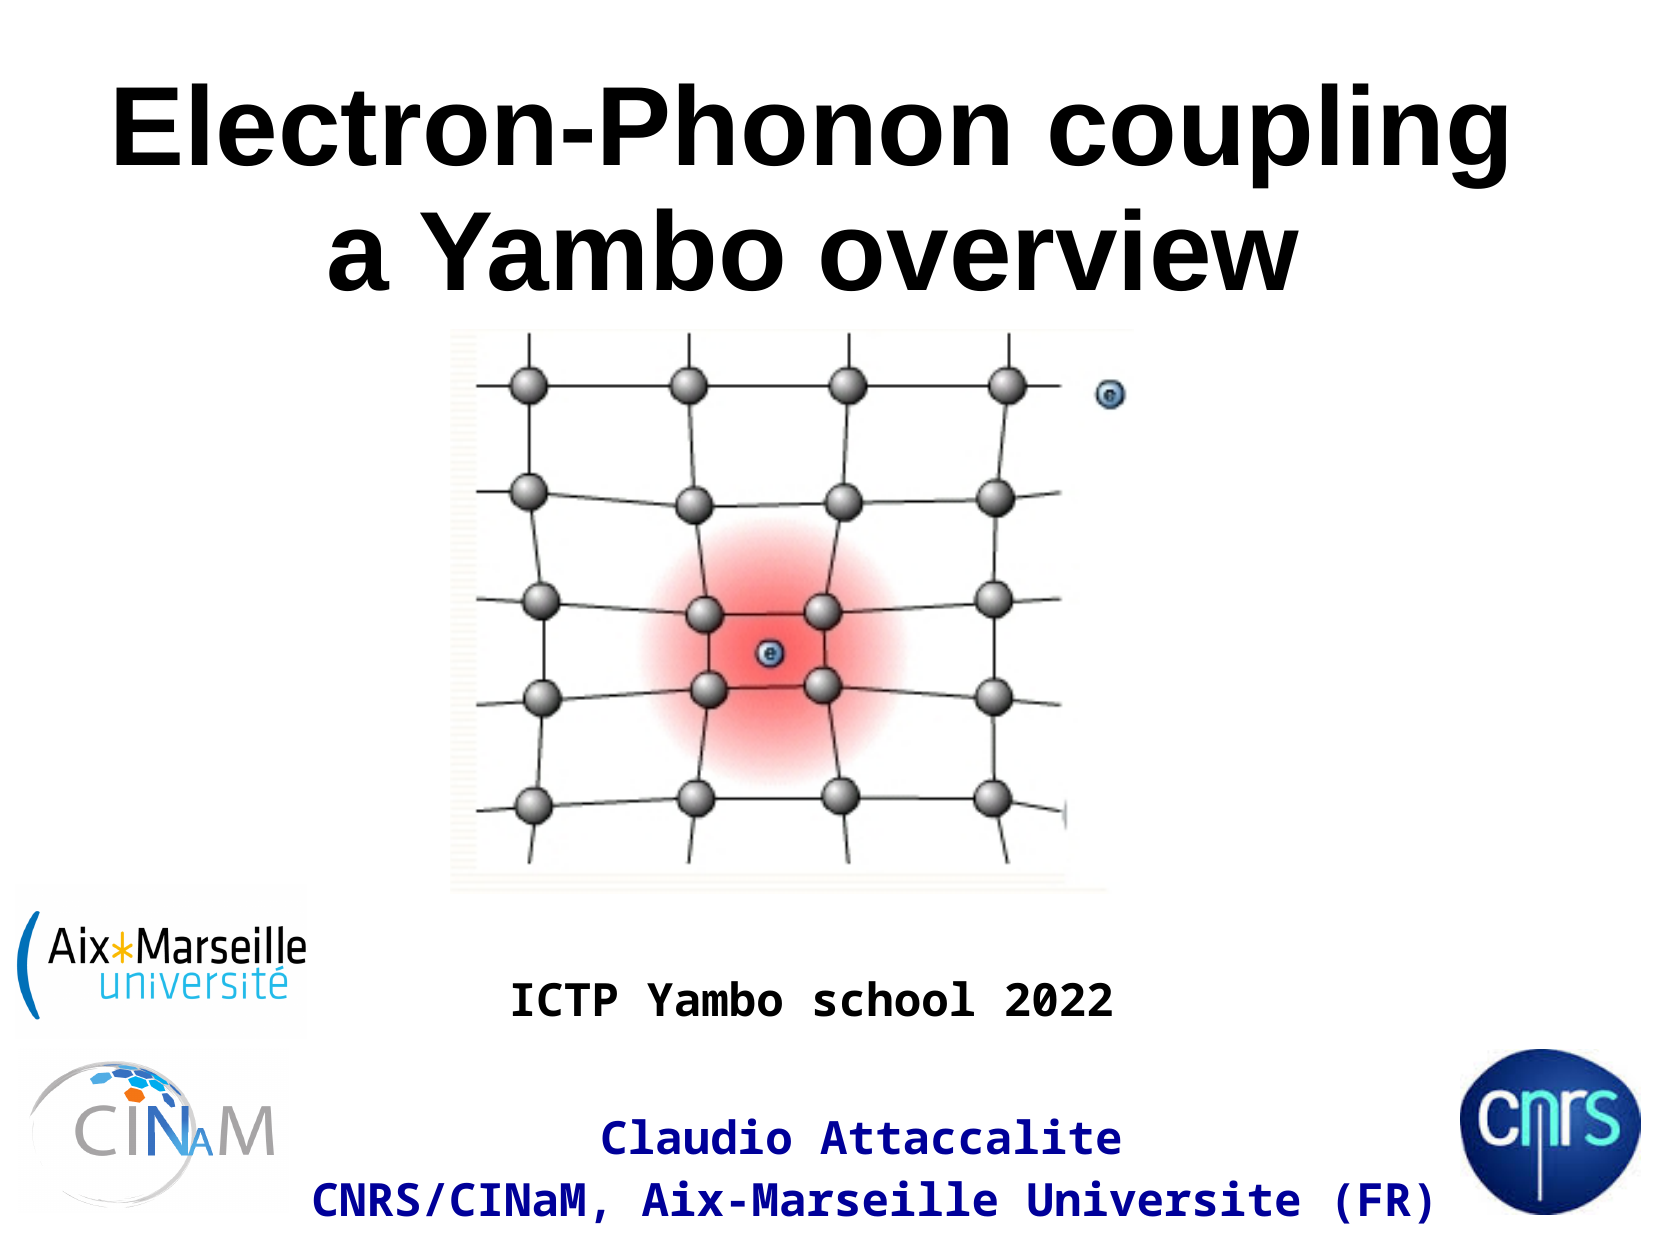

Electron-Phonon coupling
a Yambo overview
ICTP Yambo school 2022
Claudio Attaccalite
CNRS/CINaM, Aix-Marseille Universite (FR)